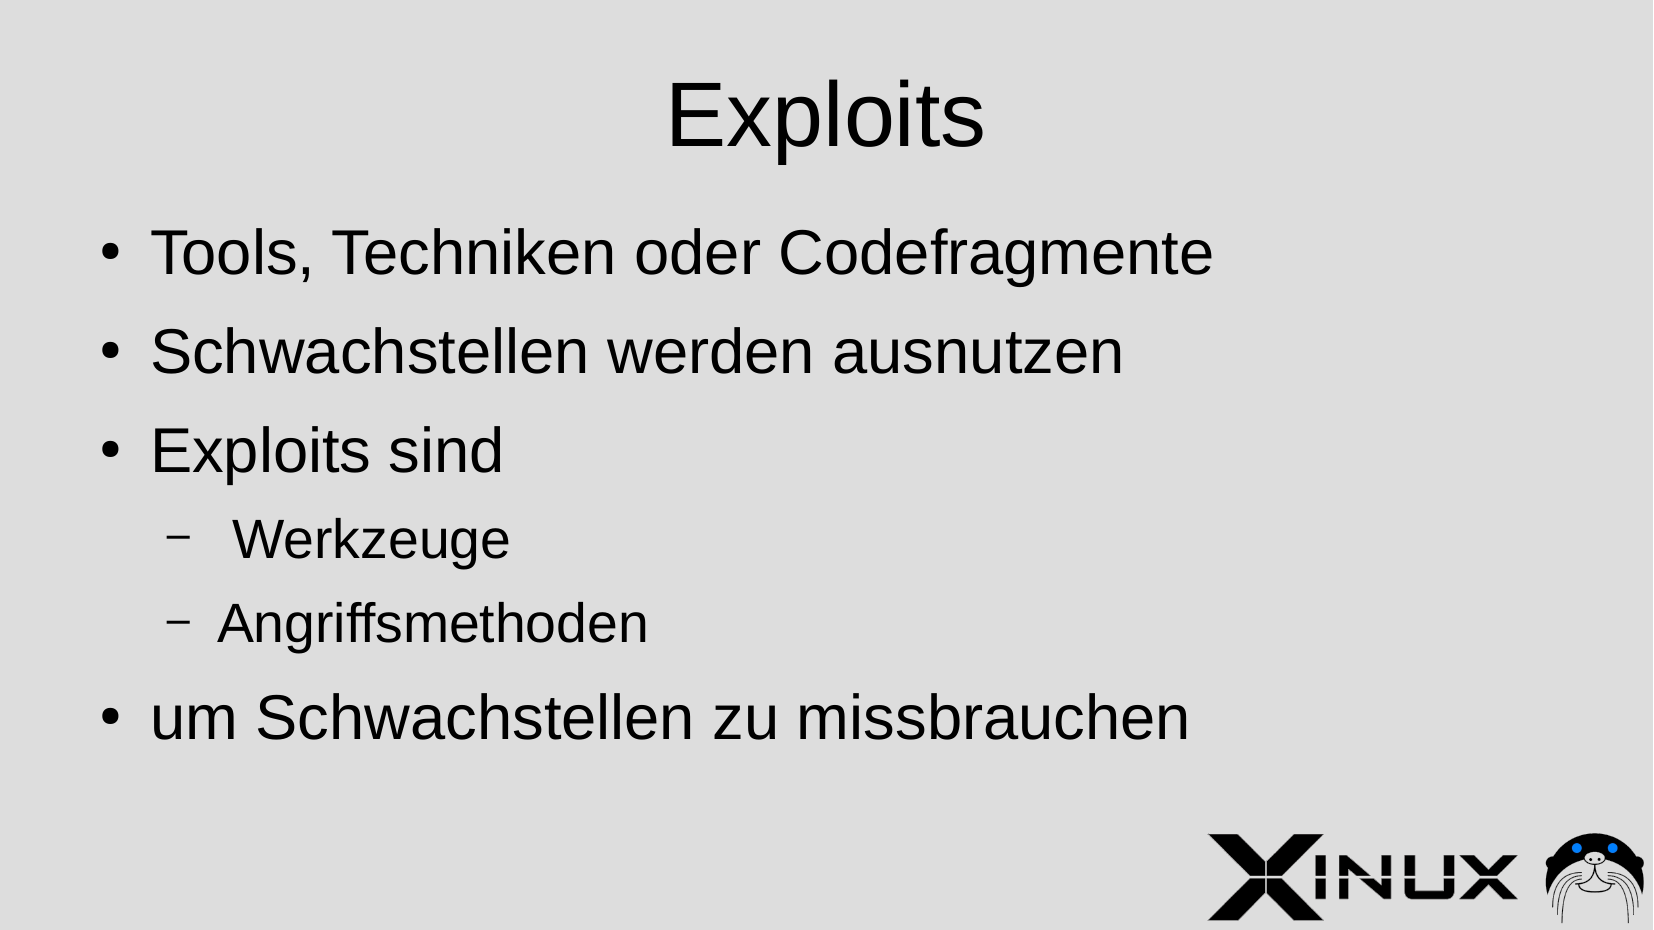

# Exploits
Tools, Techniken oder Codefragmente
Schwachstellen werden ausnutzen
Exploits sind
 Werkzeuge
Angriffsmethoden
um Schwachstellen zu missbrauchen